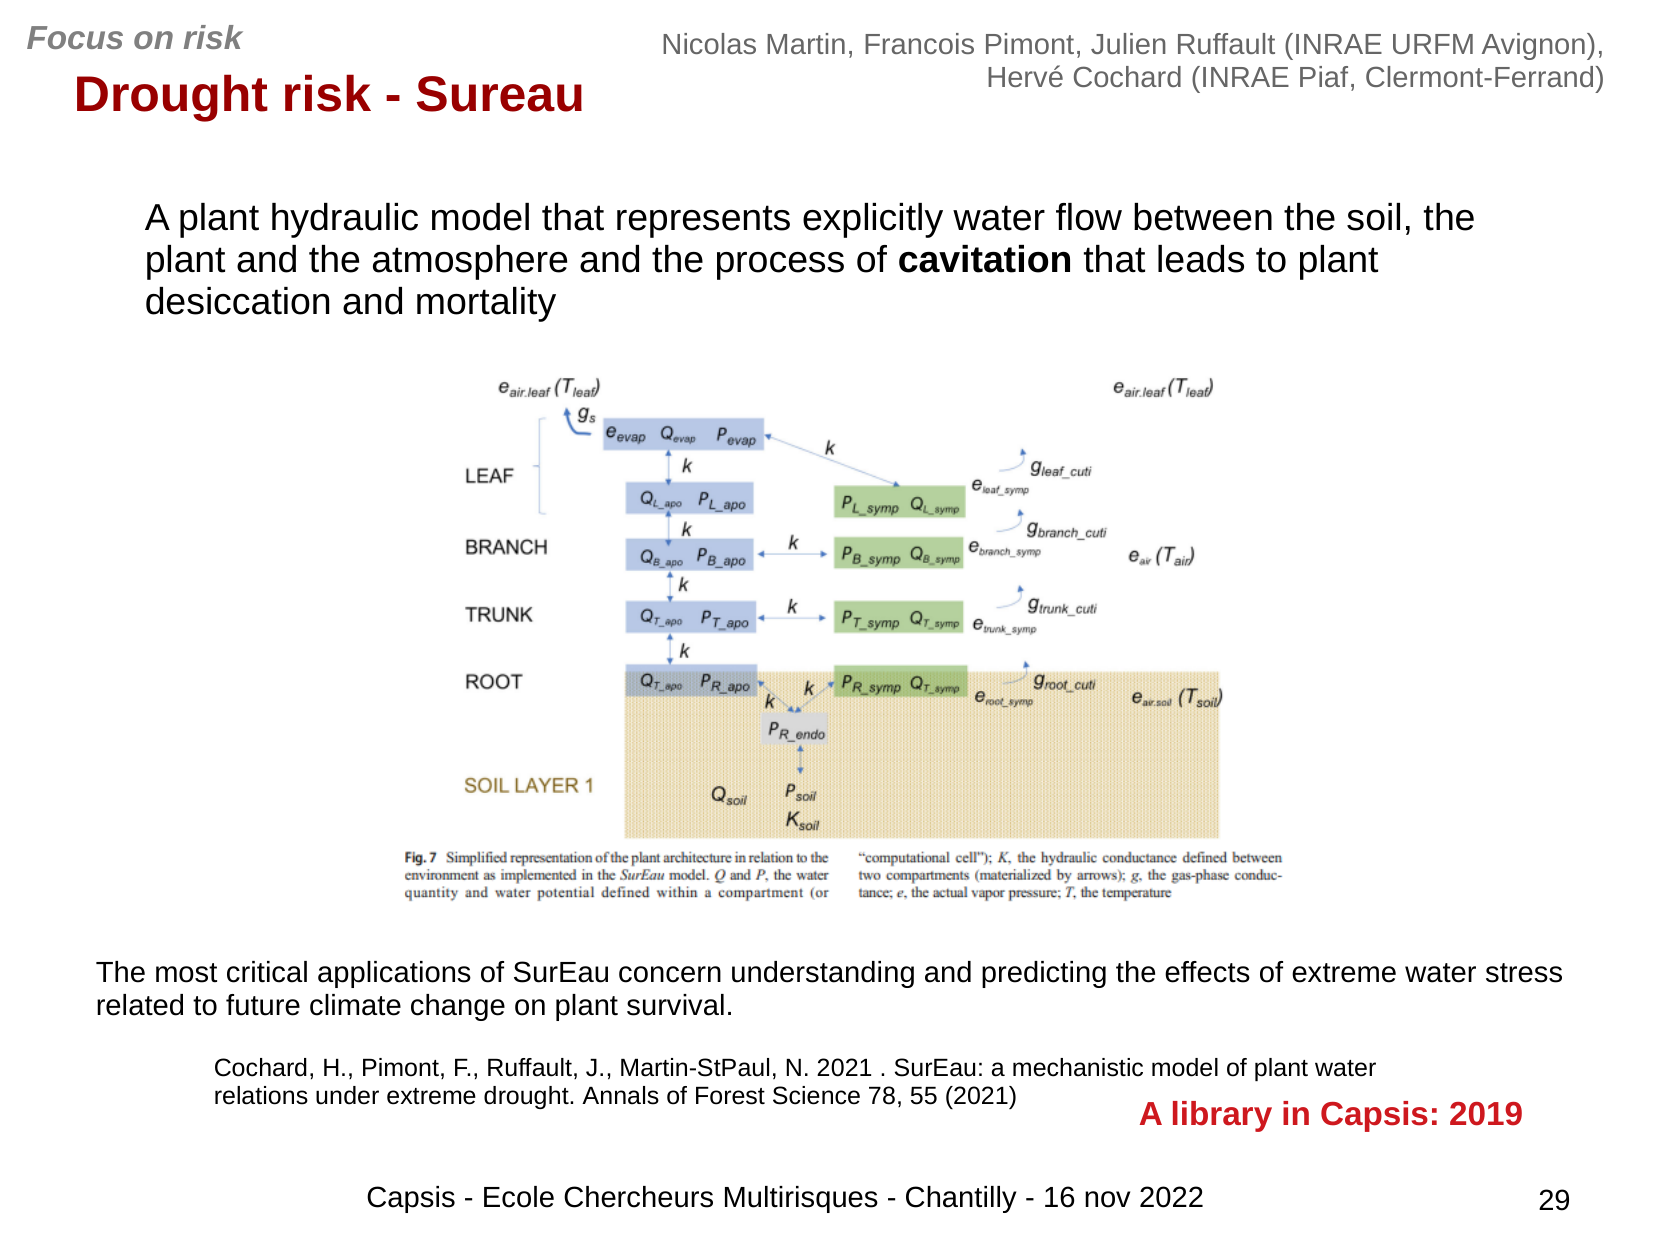

Focus on risk
Nicolas Martin, Francois Pimont, Julien Ruffault (INRAE URFM Avignon),
Hervé Cochard (INRAE Piaf, Clermont-Ferrand)
Drought risk - Sureau
A plant hydraulic model that represents explicitly water flow between the soil, the plant and the atmosphere and the process of cavitation that leads to plant desiccation and mortality
The most critical applications of SurEau concern understanding and predicting the effects of extreme water stress related to future climate change on plant survival.
Cochard, H., Pimont, F., Ruffault, J., Martin-StPaul, N. 2021 . SurEau: a mechanistic model of plant water relations under extreme drought. Annals of Forest Science 78, 55 (2021)
A library in Capsis: 2019
29